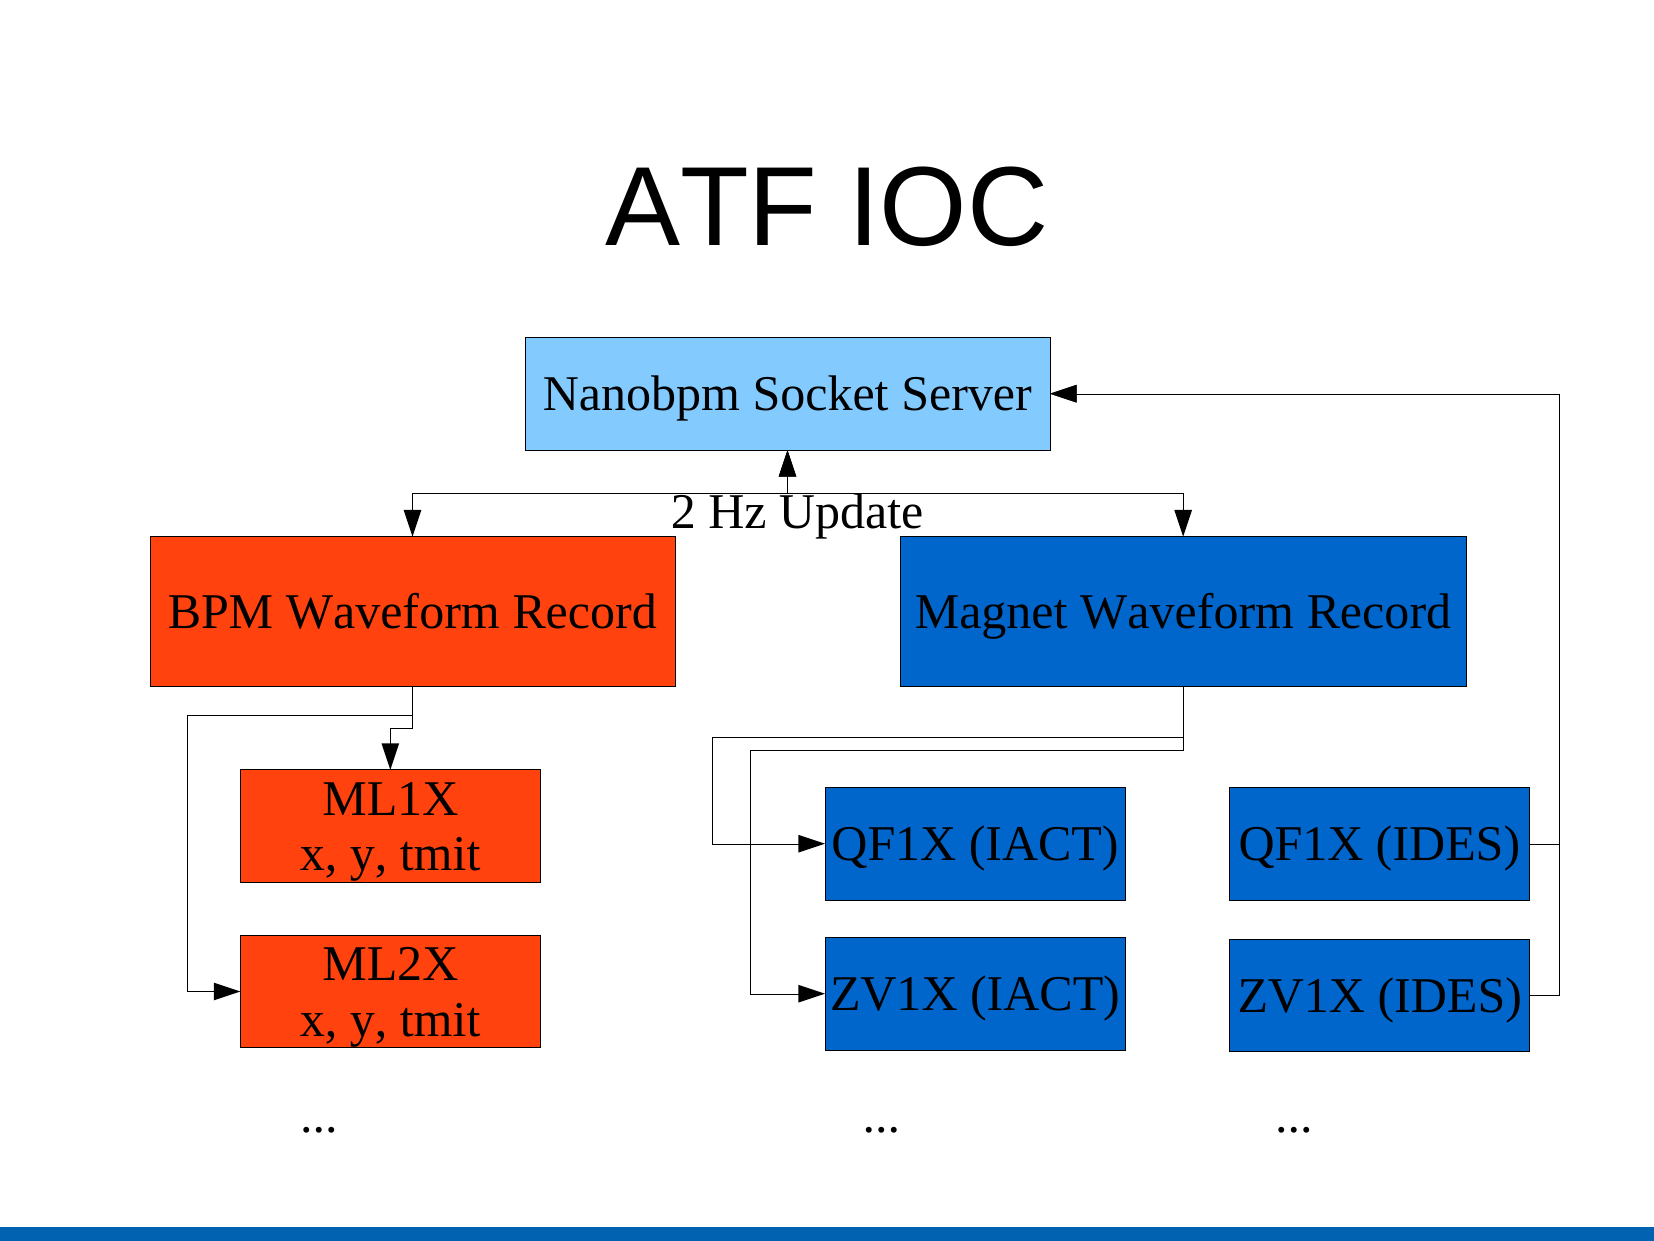

# ATF IOC
Nanobpm Socket Server
2 Hz Update
BPM Waveform Record
Magnet Waveform Record
ML1X
x, y, tmit
QF1X (IACT)
QF1X (IDES)
ML2X
x, y, tmit
ZV1X (IACT)
ZV1X (IDES)
...
...
...